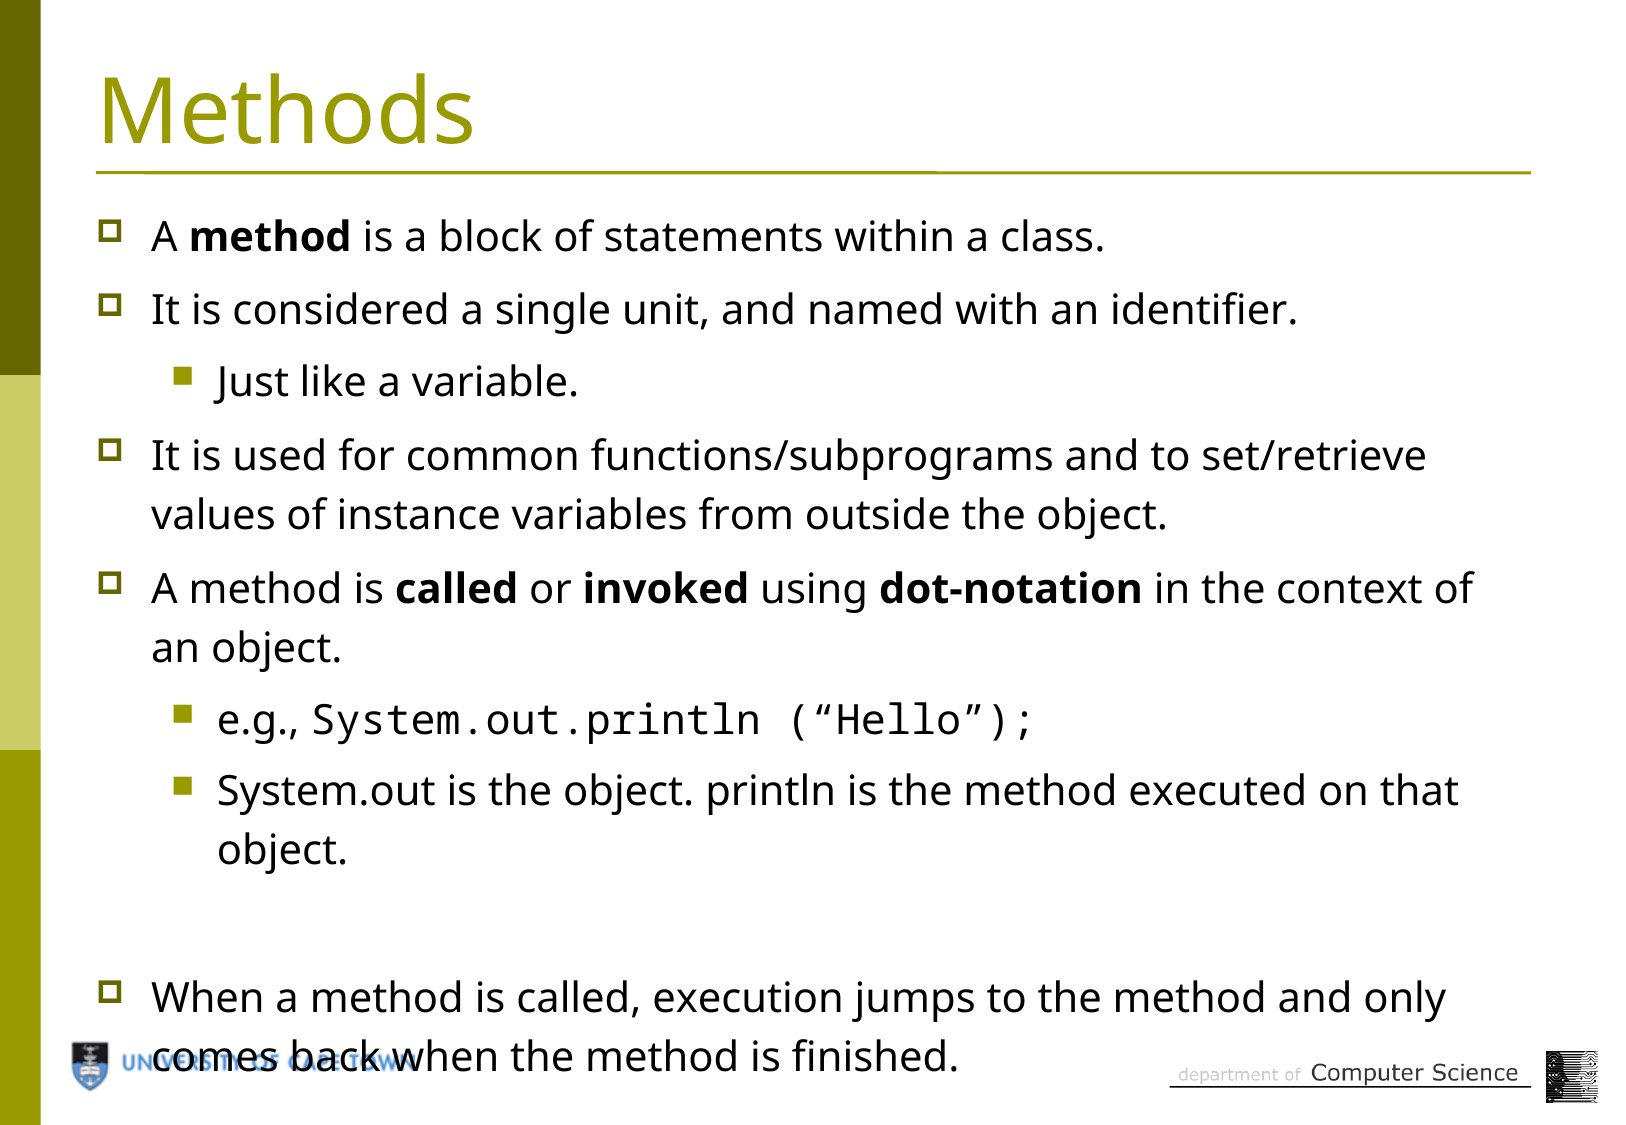

# Methods
A method is a block of statements within a class.
It is considered a single unit, and named with an identifier.
Just like a variable.
It is used for common functions/subprograms and to set/retrieve values of instance variables from outside the object.
A method is called or invoked using dot-notation in the context of an object.
e.g., System.out.println (“Hello”);
System.out is the object. println is the method executed on that object.
When a method is called, execution jumps to the method and only comes back when the method is finished.